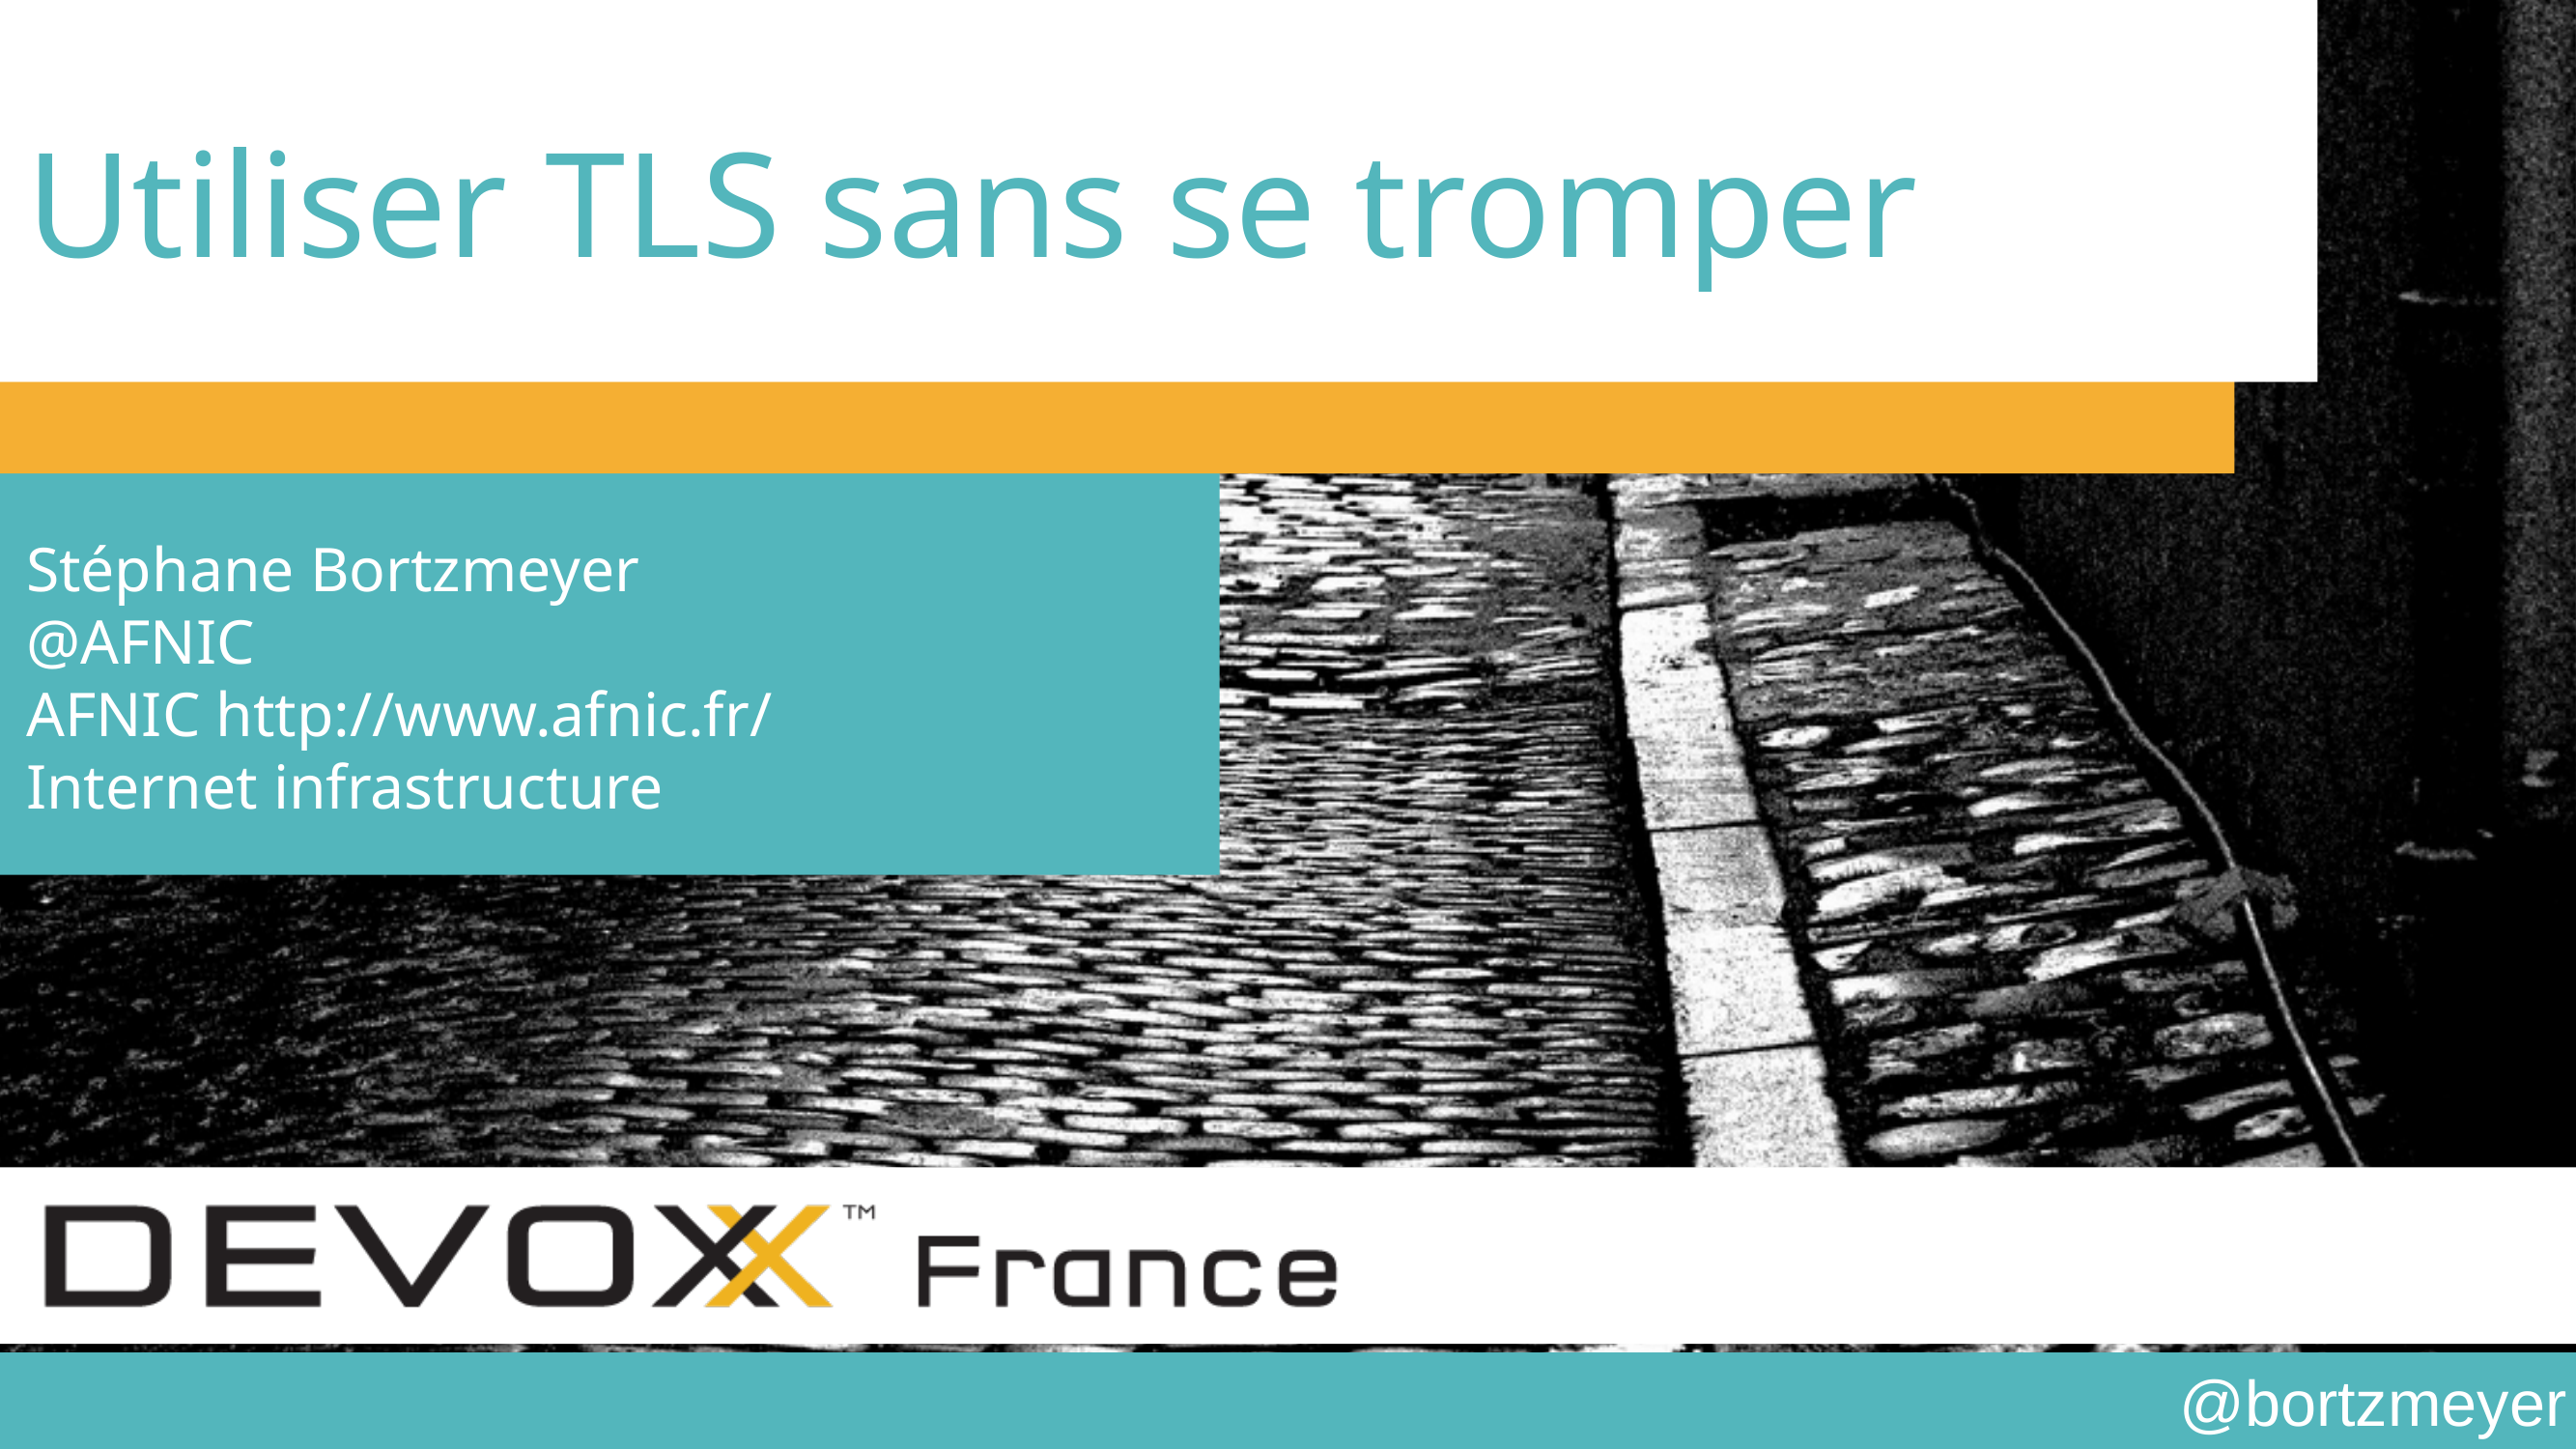

# Utiliser TLS sans se tromper
Stéphane Bortzmeyer
@AFNIC
AFNIC http://www.afnic.fr/
Internet infrastructure